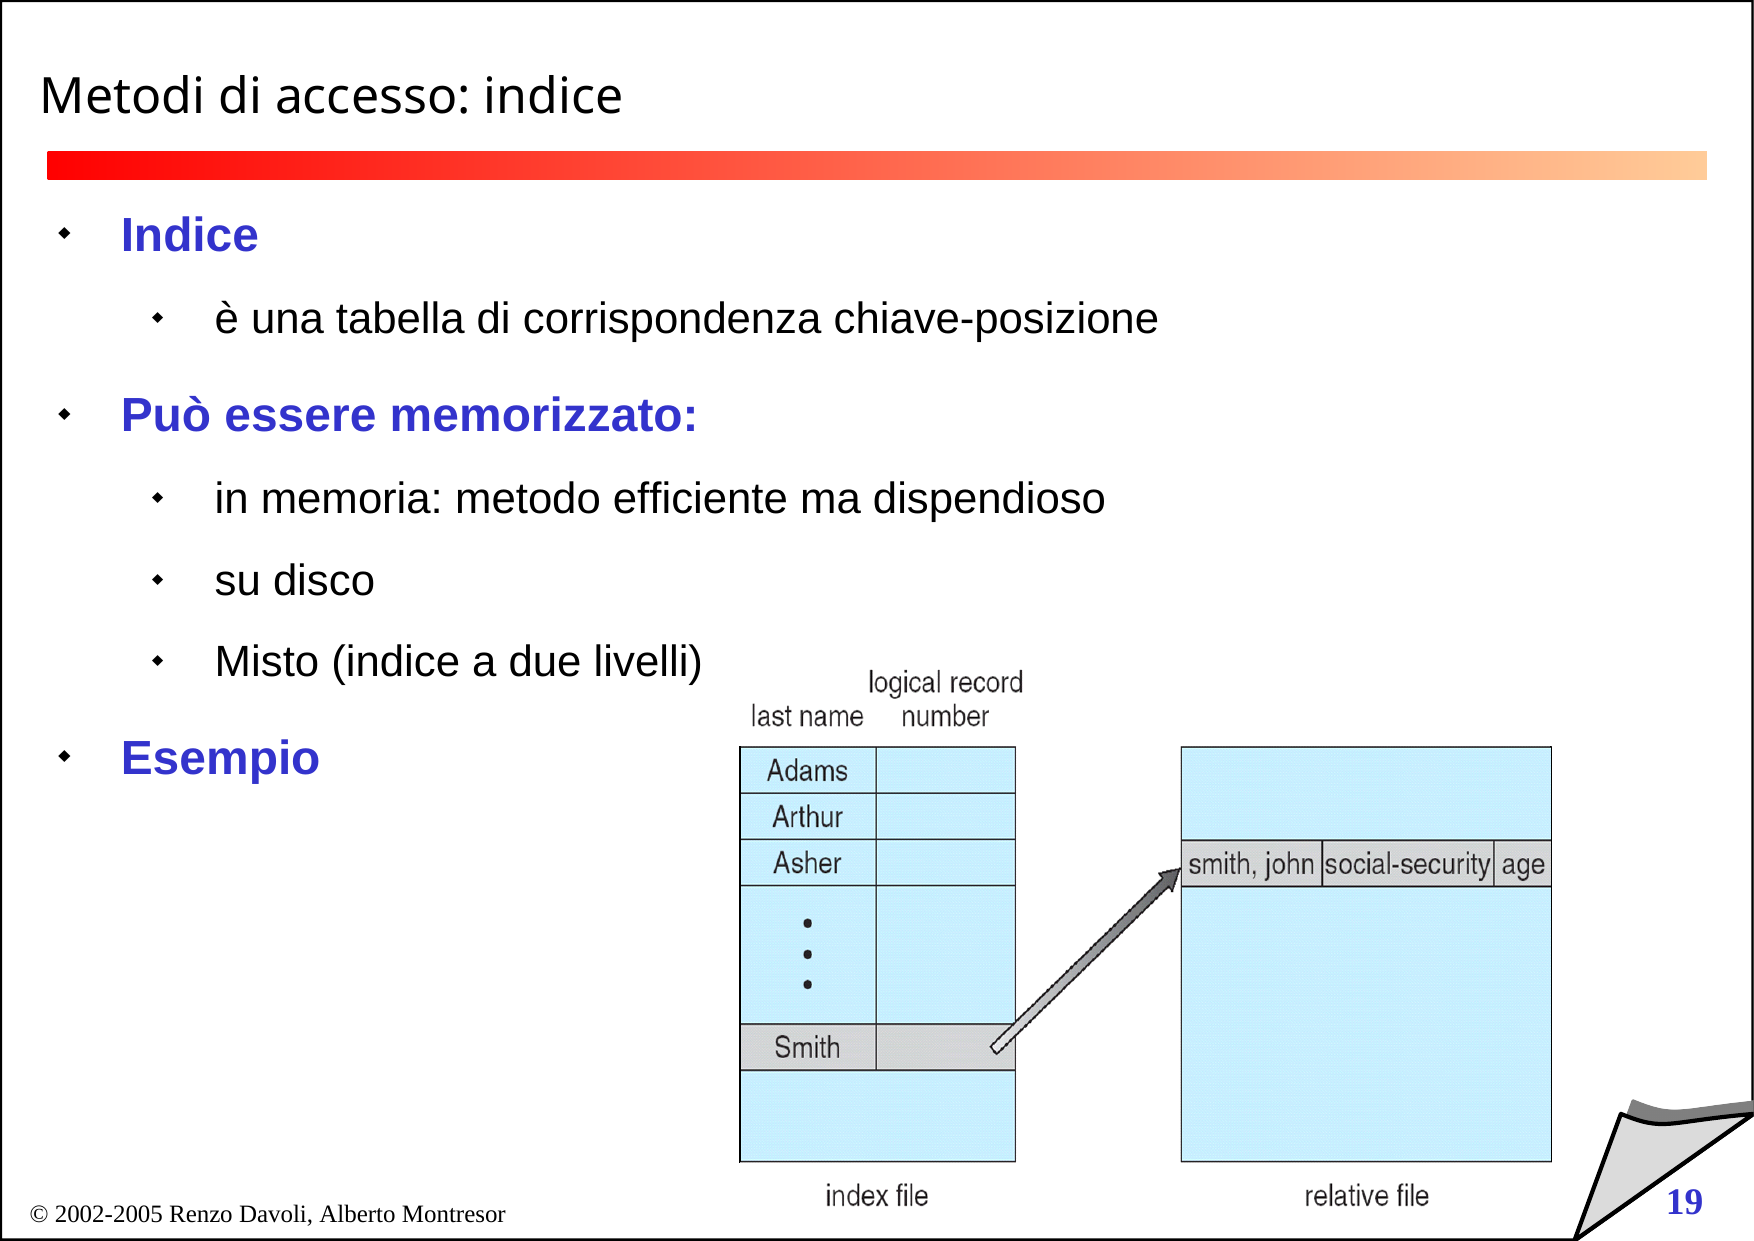

# Metodi di accesso: indice
Indice
è una tabella di corrispondenza chiave-posizione
Può essere memorizzato:
in memoria: metodo efficiente ma dispendioso
su disco
Misto (indice a due livelli)
Esempio